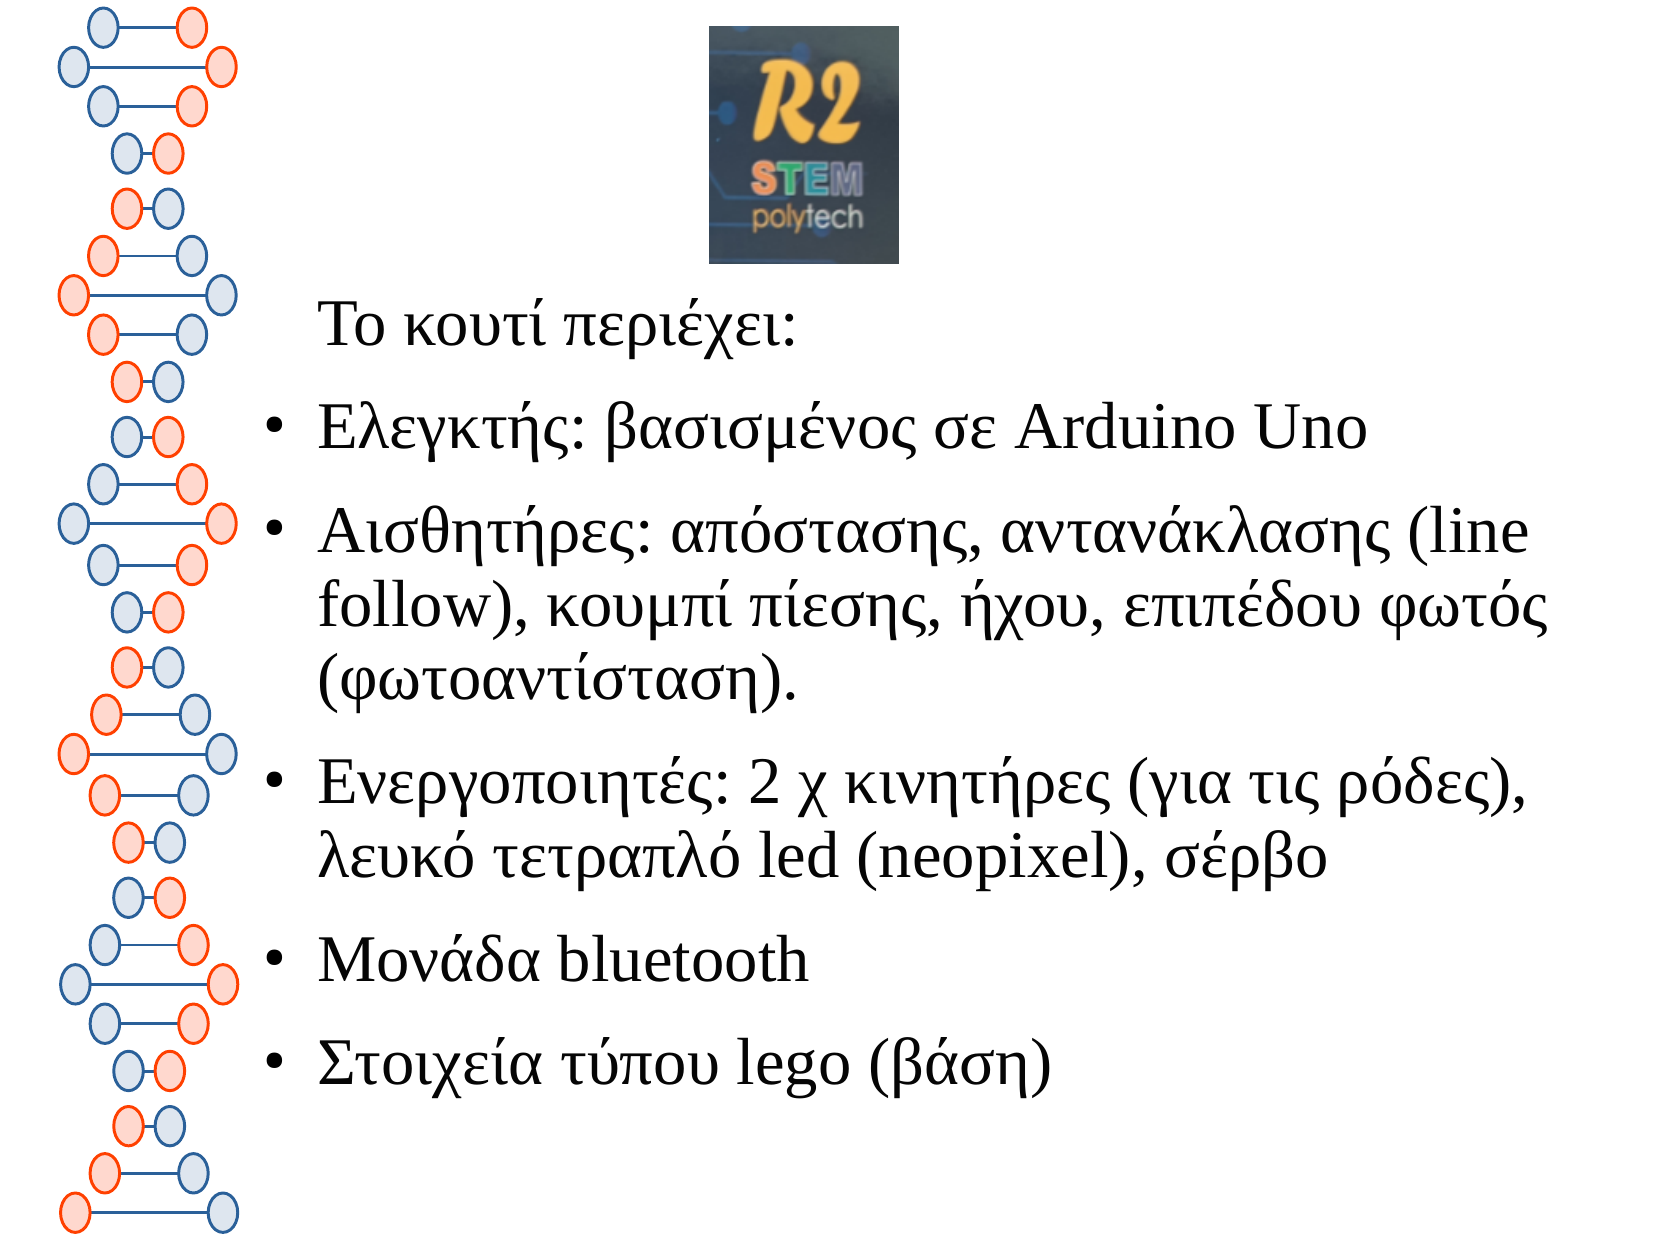

# Το κουτί περιέχει:
Ελεγκτής: βασισμένος σε Arduino Uno
Αισθητήρες: απόστασης, αντανάκλασης (line follow), κουμπί πίεσης, ήχου, επιπέδου φωτός (φωτοαντίσταση).
Ενεργοποιητές: 2 χ κινητήρες (για τις ρόδες), λευκό τετραπλό led (neopixel), σέρβο
Μονάδα bluetooth
Στοιχεία τύπου lego (βάση)